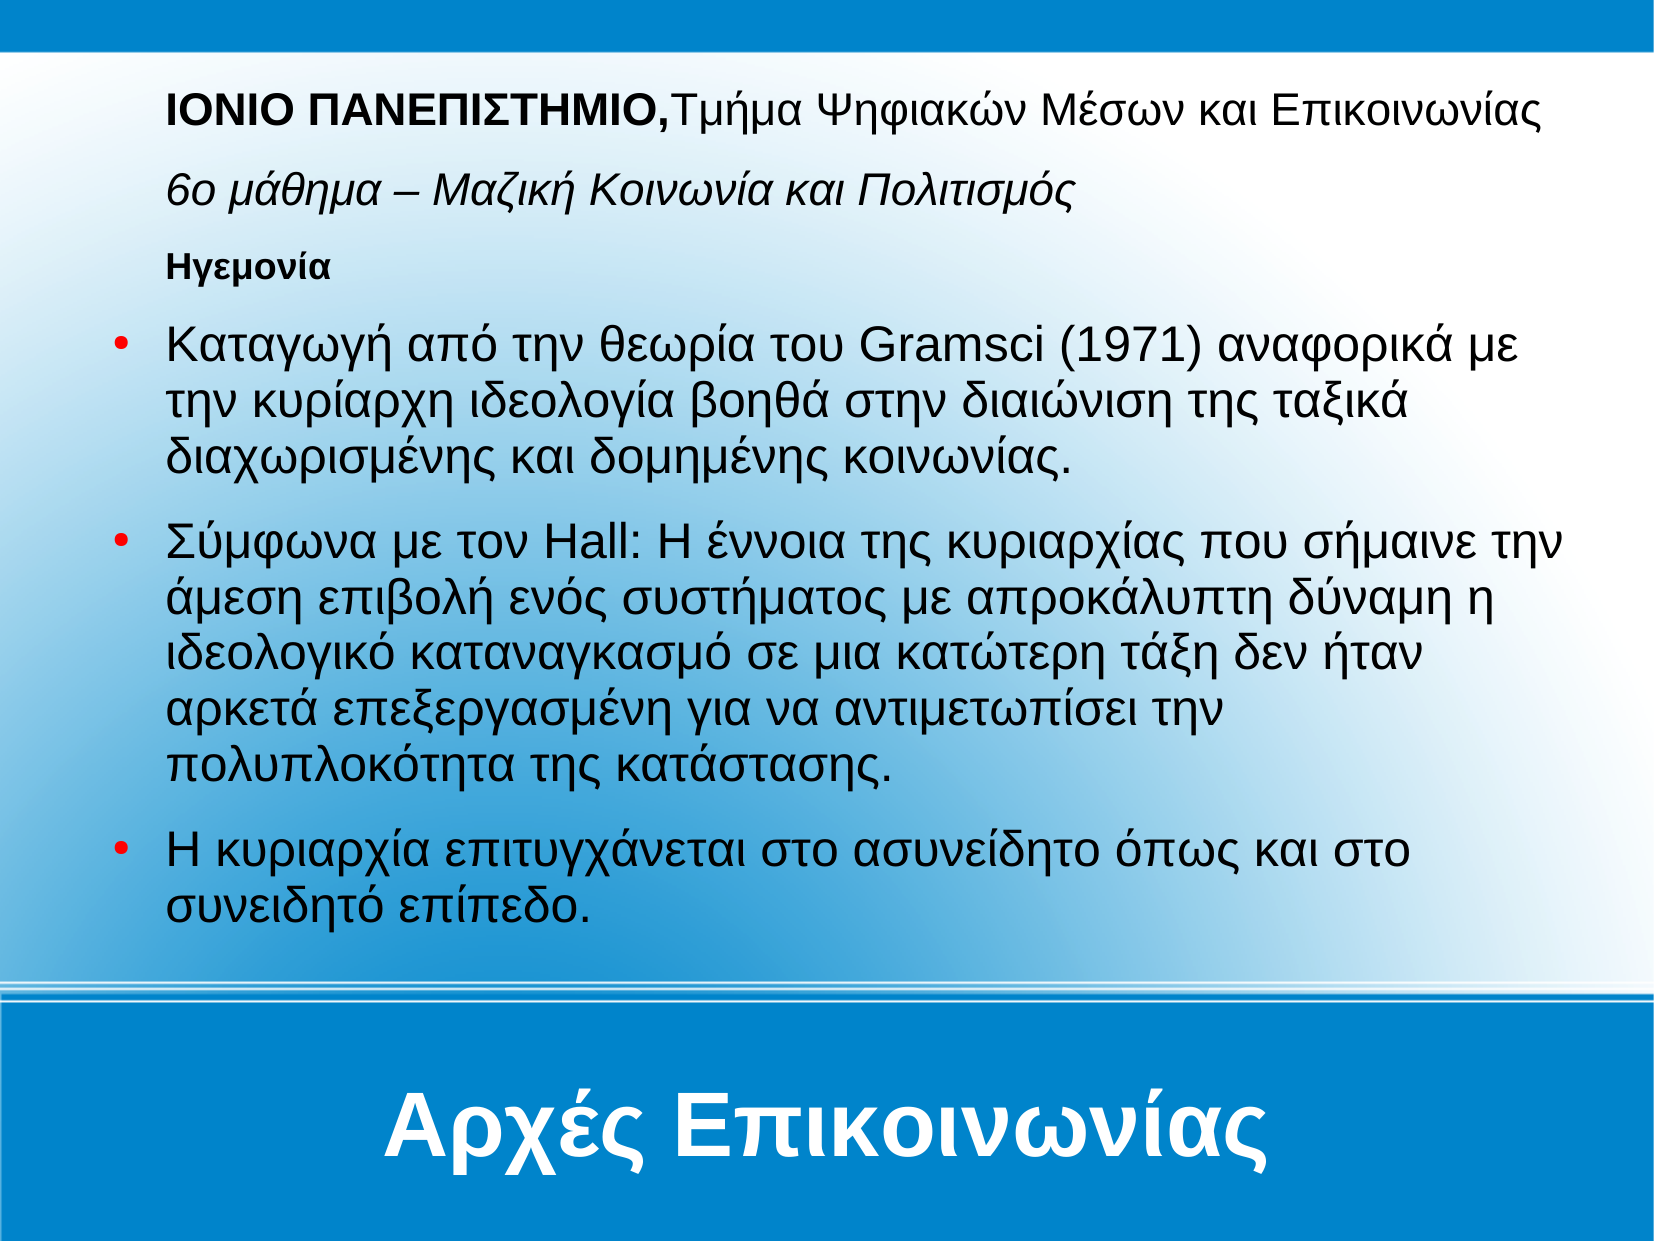

ΙΟΝΙΟ ΠΑΝΕΠΙΣΤΗΜΙΟ,Τμήμα Ψηφιακών Μέσων και Επικοινωνίας
6ο μάθημα – Μαζική Κοινωνία και Πολιτισμός
Ηγεμονία
Καταγωγή από την θεωρία του Gramsci (1971) αναφορικά με την κυρίαρχη ιδεολογία βοηθά στην διαιώνιση της ταξικά διαχωρισμένης και δομημένης κοινωνίας.
Σύμφωνα με τον Hall: Η έννοια της κυριαρχίας που σήμαινε την άμεση επιβολή ενός συστήματος με απροκάλυπτη δύναμη η ιδεολογικό καταναγκασμό σε μια κατώτερη τάξη δεν ήταν αρκετά επεξεργασμένη για να αντιμετωπίσει την πολυπλοκότητα της κατάστασης.
Η κυριαρχία επιτυγχάνεται στο ασυνείδητο όπως και στο συνειδητό επίπεδο.
# Αρχές Επικοινωνίας